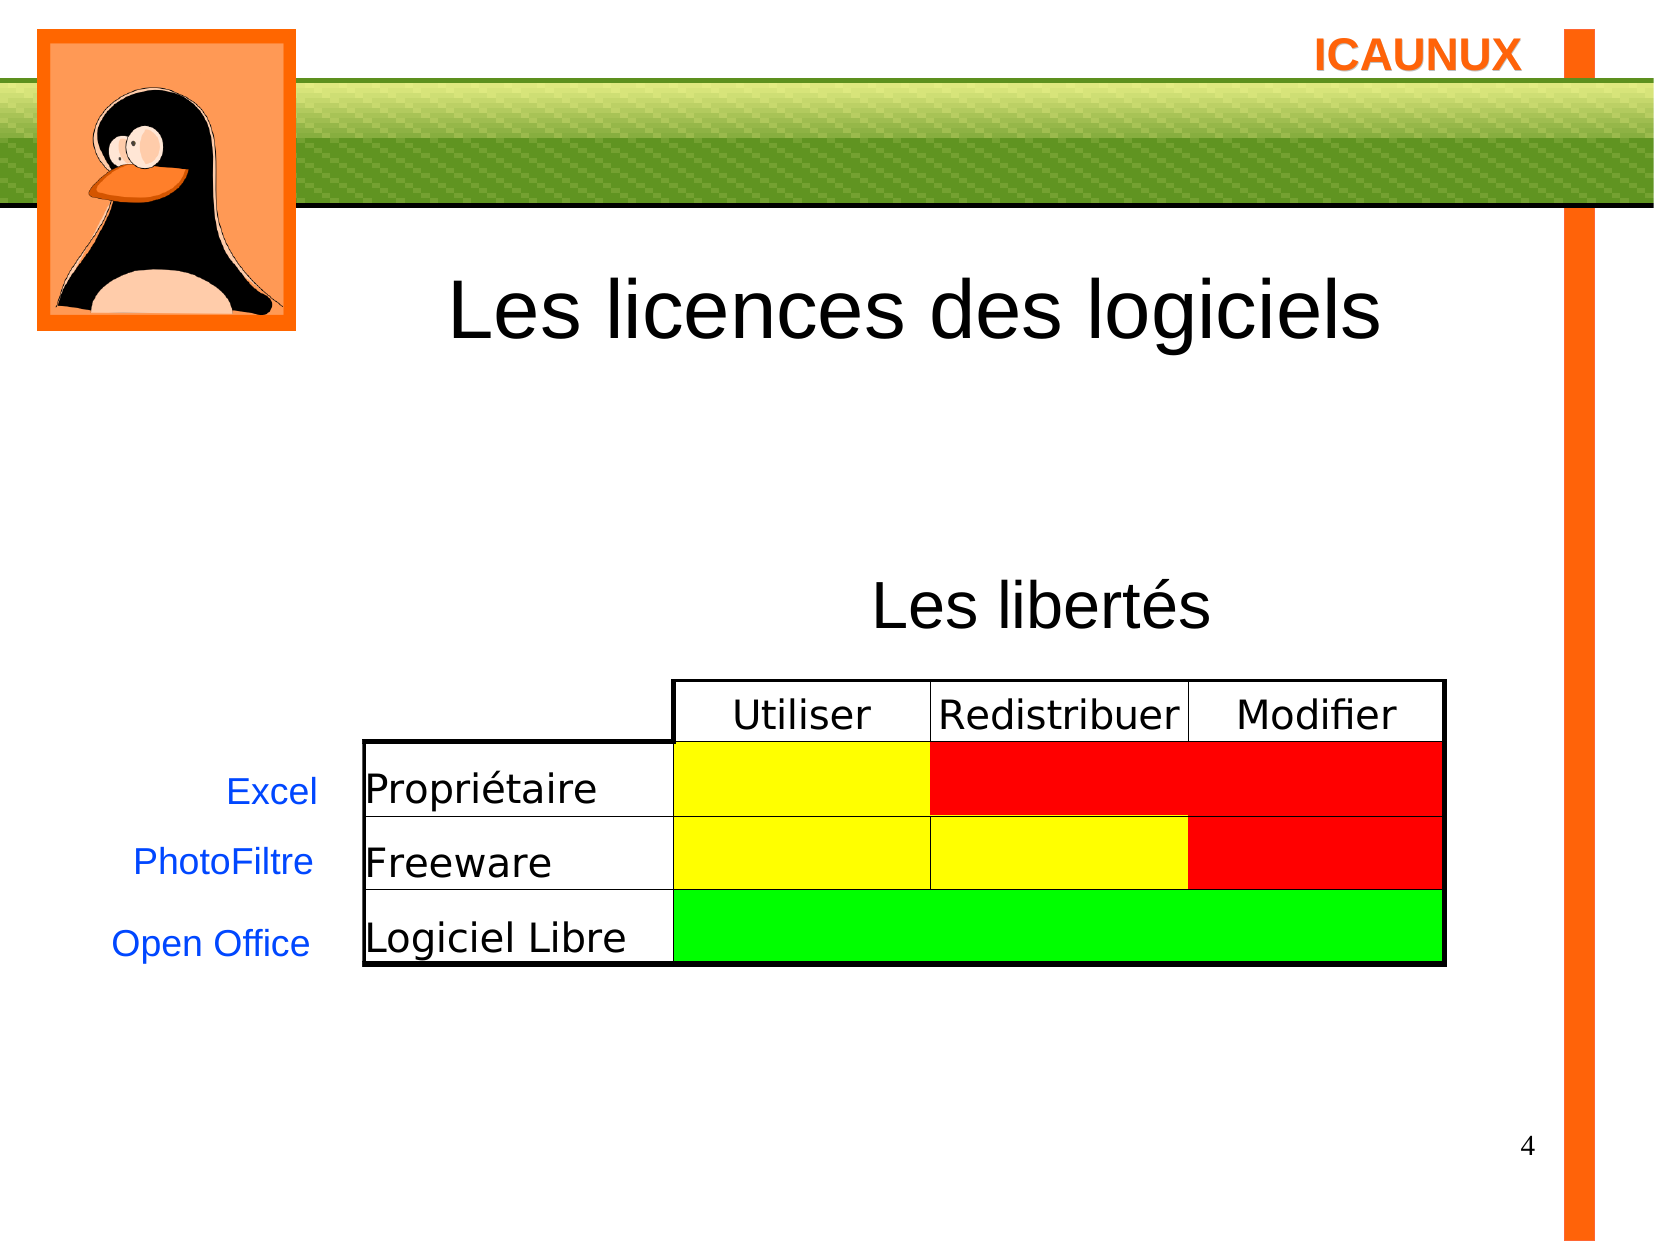

# Les licences des logiciels
Les libertés
Excel
PhotoFiltre
Open Office
4